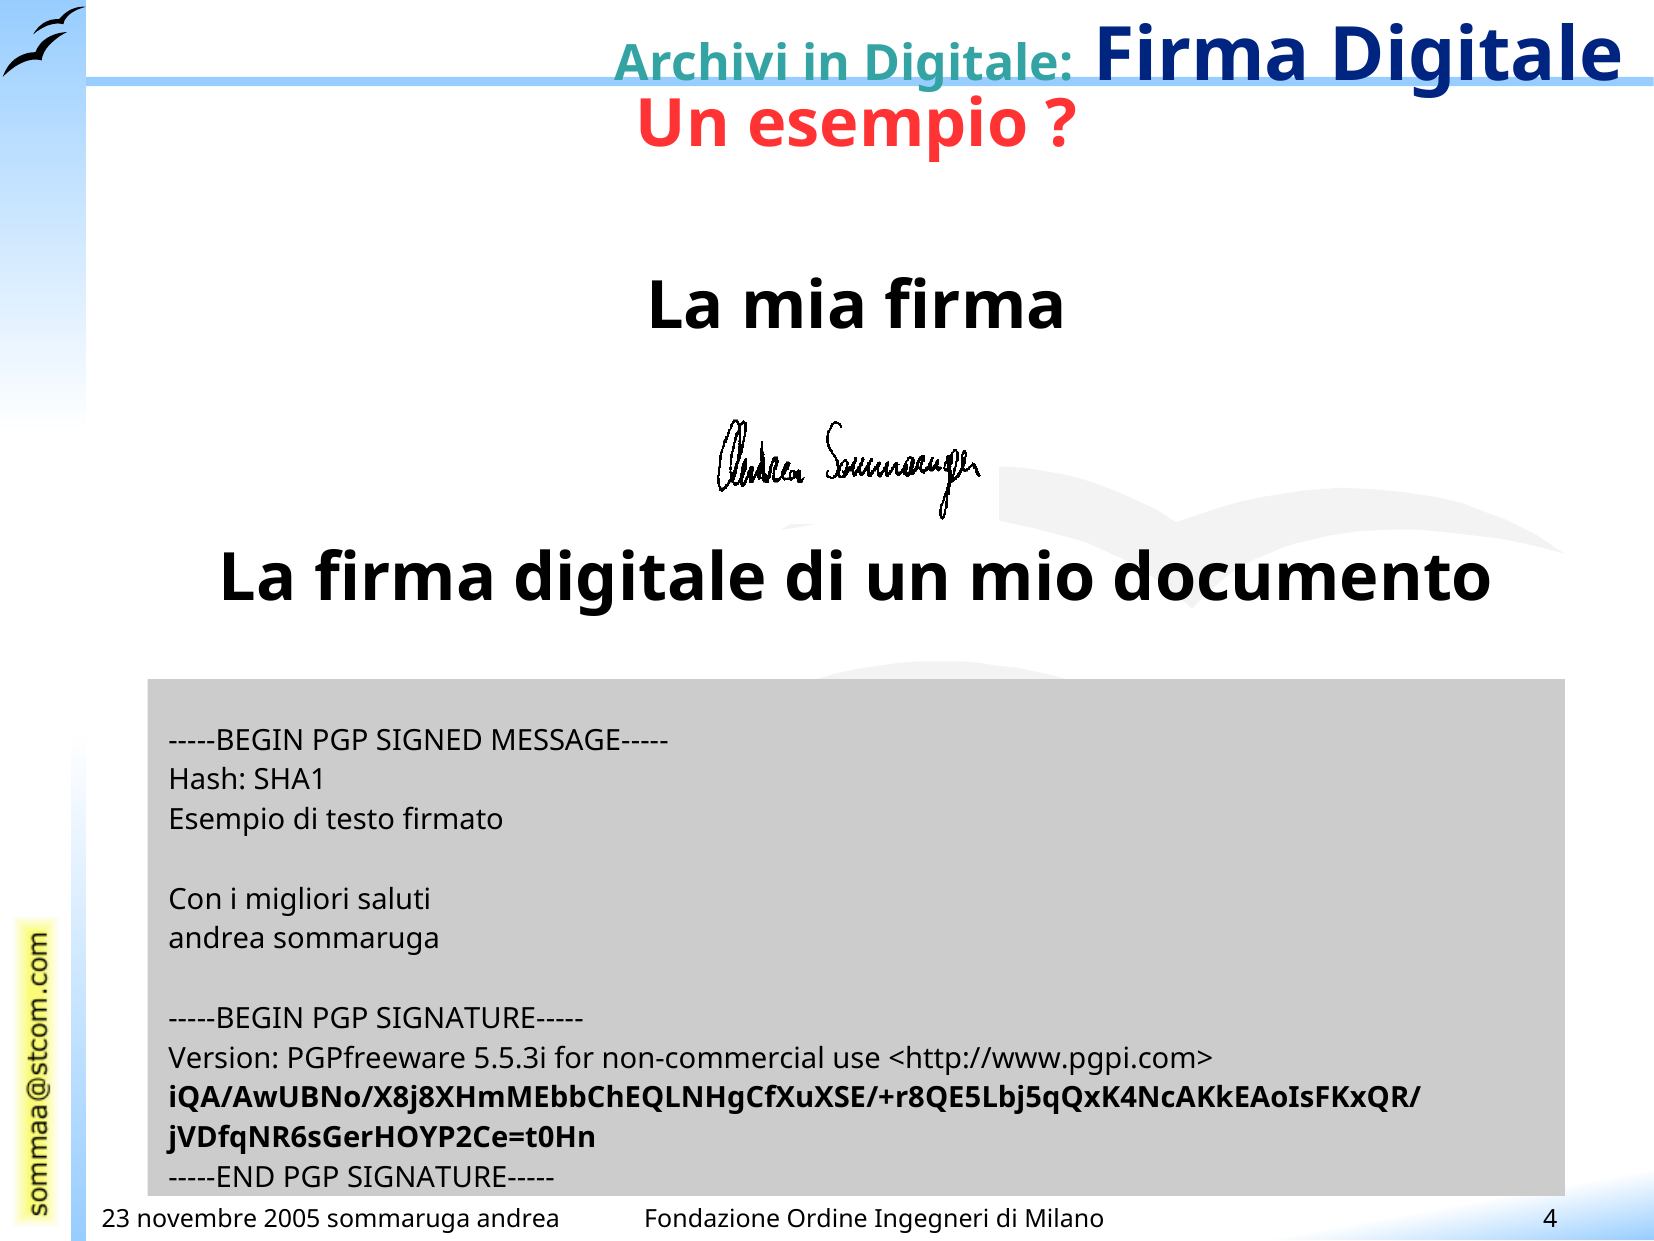

# Archivi in Digitale: Firma Digitale
Un esempio ?
La mia firma
La firma digitale di un mio documento
-----BEGIN PGP SIGNED MESSAGE-----
Hash: SHA1
Esempio di testo firmato
Con i migliori saluti
andrea sommaruga
-----BEGIN PGP SIGNATURE-----
Version: PGPfreeware 5.5.3i for non-commercial use <http://www.pgpi.com>
iQA/AwUBNo/X8j8XHmMEbbChEQLNHgCfXuXSE/+r8QE5Lbj5qQxK4NcAKkEAoIsFKxQR/jVDfqNR6sGerHOYP2Ce=t0Hn
-----END PGP SIGNATURE-----